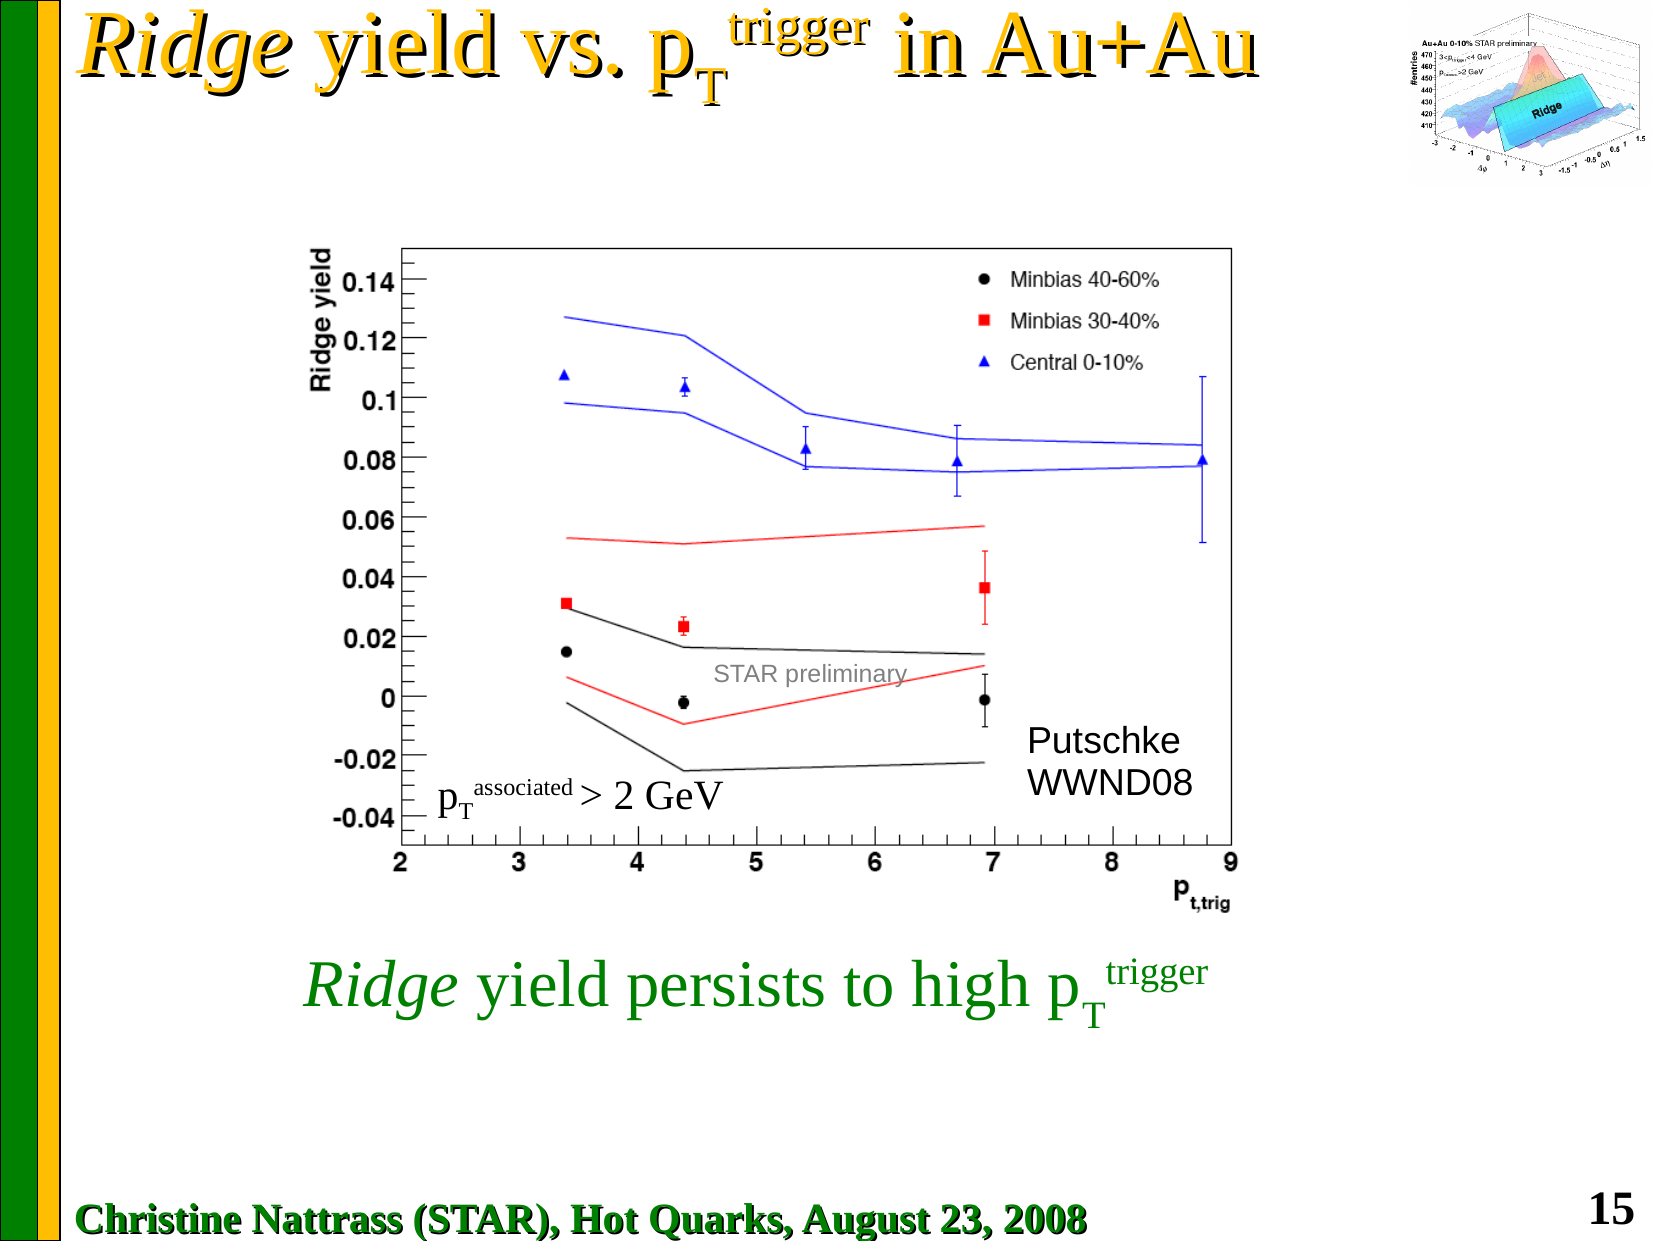

# Ridge yield vs. pTtrigger in Au+Au
STAR preliminary
pTassociated > 2 GeV
Putschke WWND08
Ridge yield persists to high pTtrigger
15